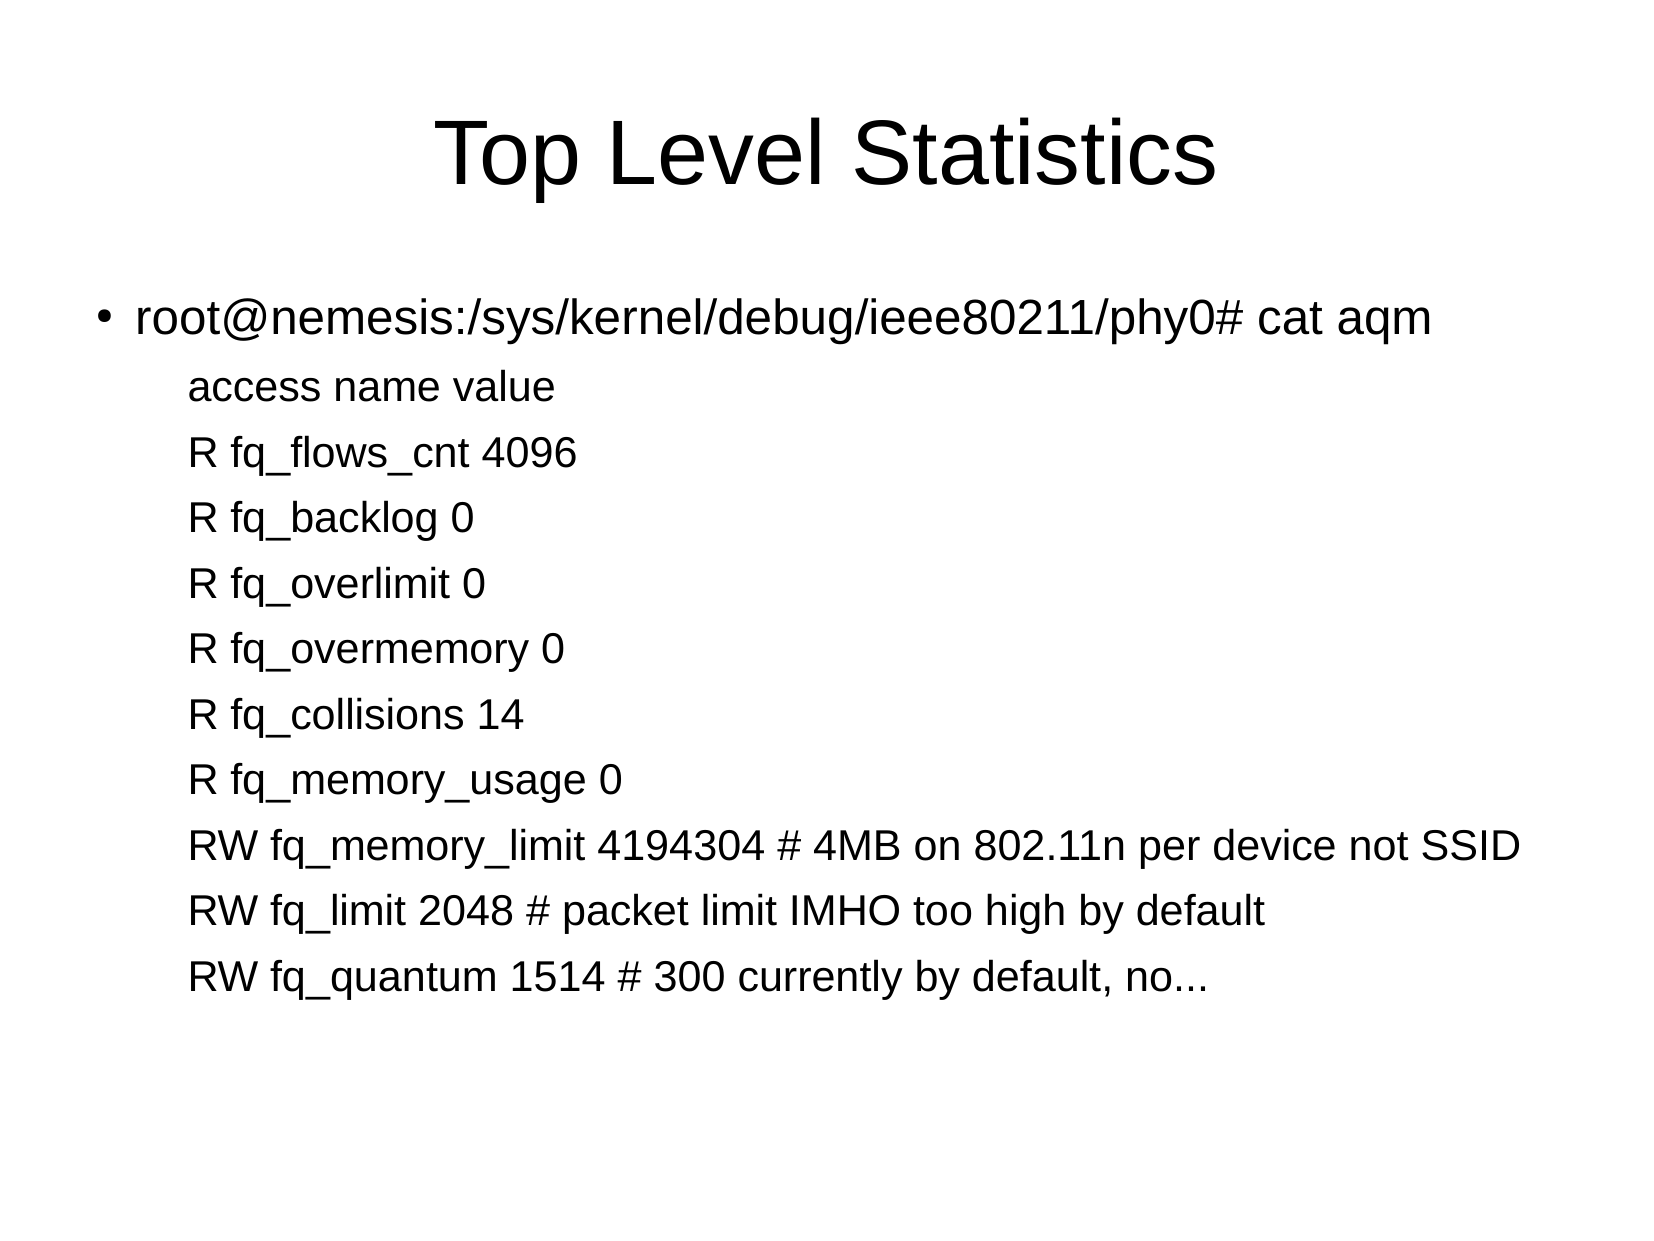

# Top Level Statistics
root@nemesis:/sys/kernel/debug/ieee80211/phy0# cat aqm
access name value
R fq_flows_cnt 4096
R fq_backlog 0
R fq_overlimit 0
R fq_overmemory 0
R fq_collisions 14
R fq_memory_usage 0
RW fq_memory_limit 4194304 # 4MB on 802.11n per device not SSID
RW fq_limit 2048 # packet limit IMHO too high by default
RW fq_quantum 1514 # 300 currently by default, no...